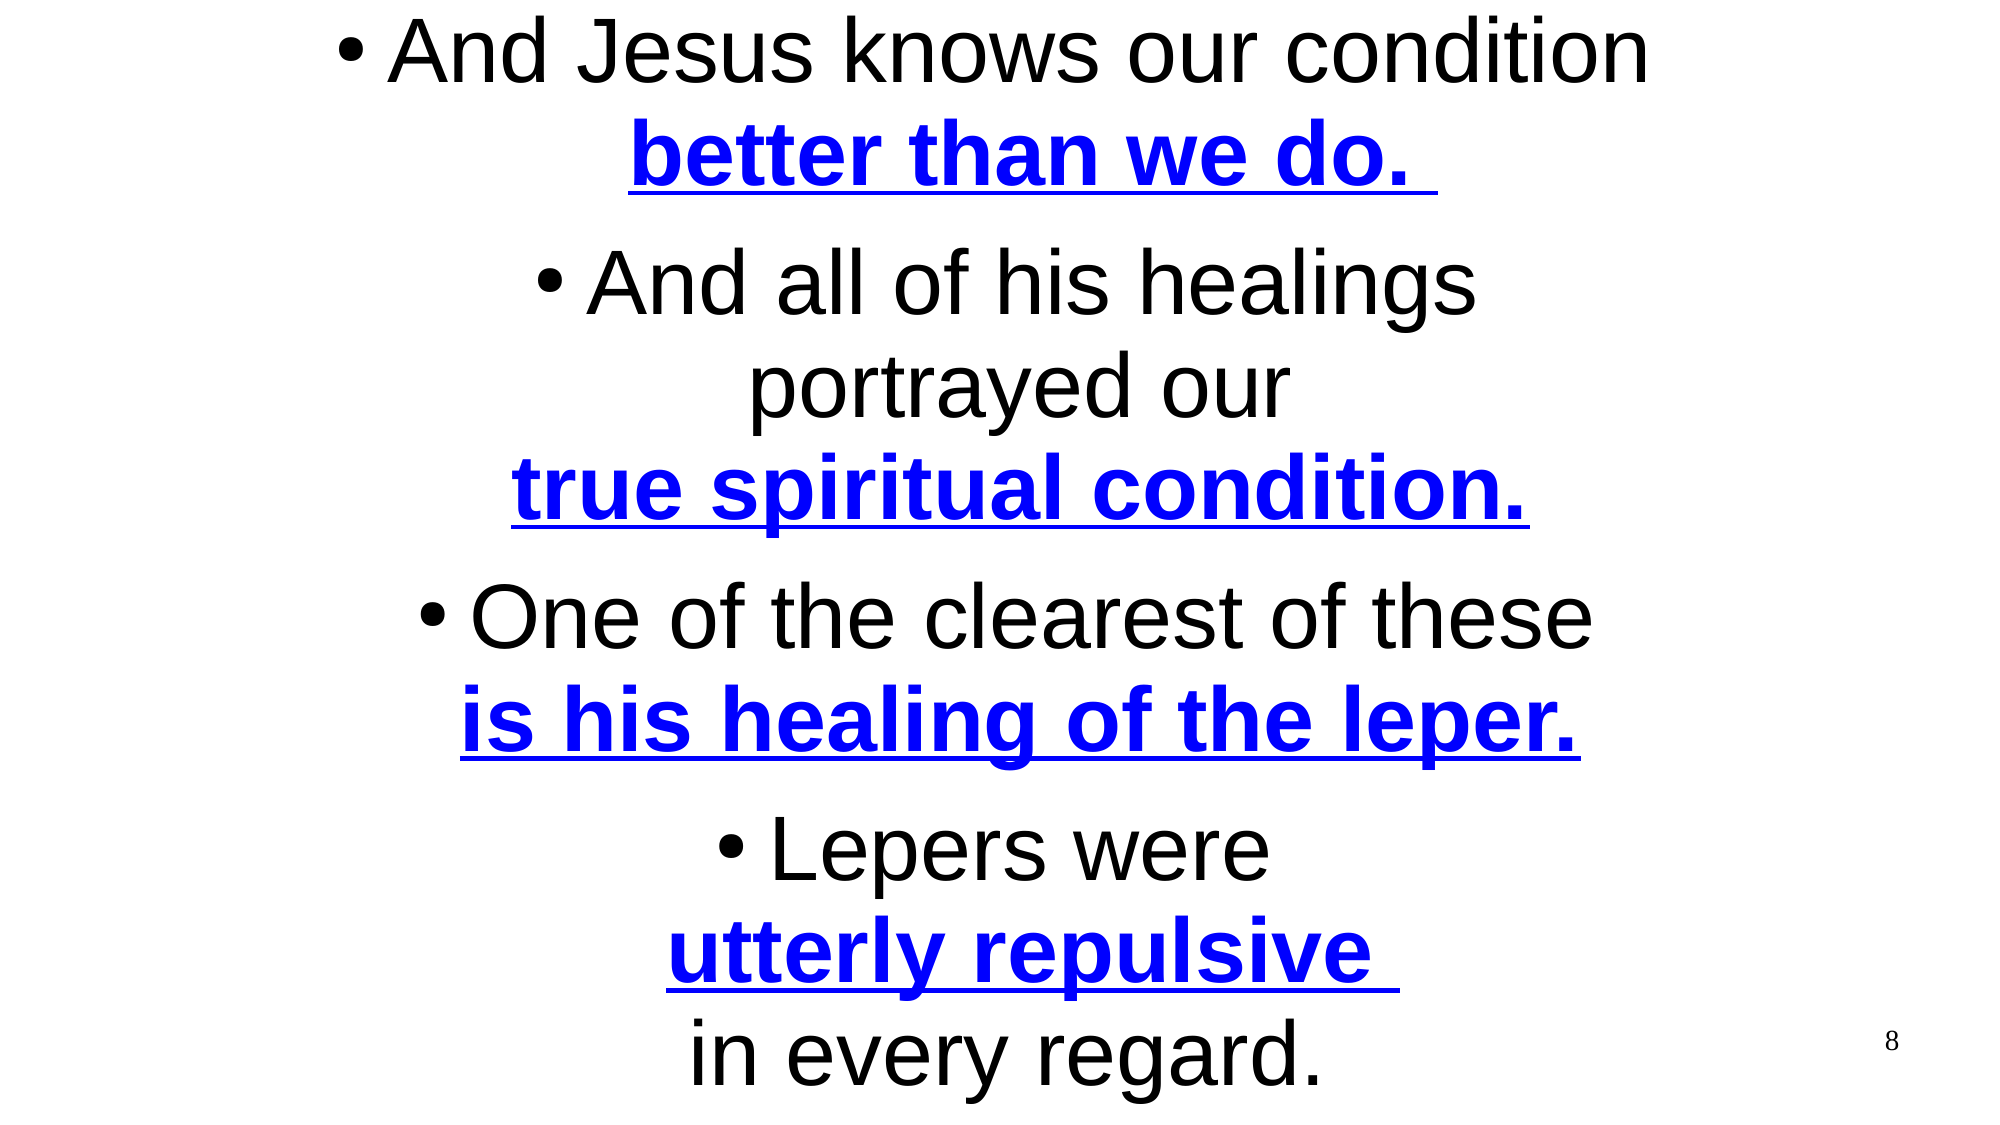

# And Jesus knows our condition better than we do.
And all of his healings
portrayed our
true spiritual condition.
One of the clearest of these
is his healing of the leper.
Lepers were
utterly repulsive
in every regard.
8